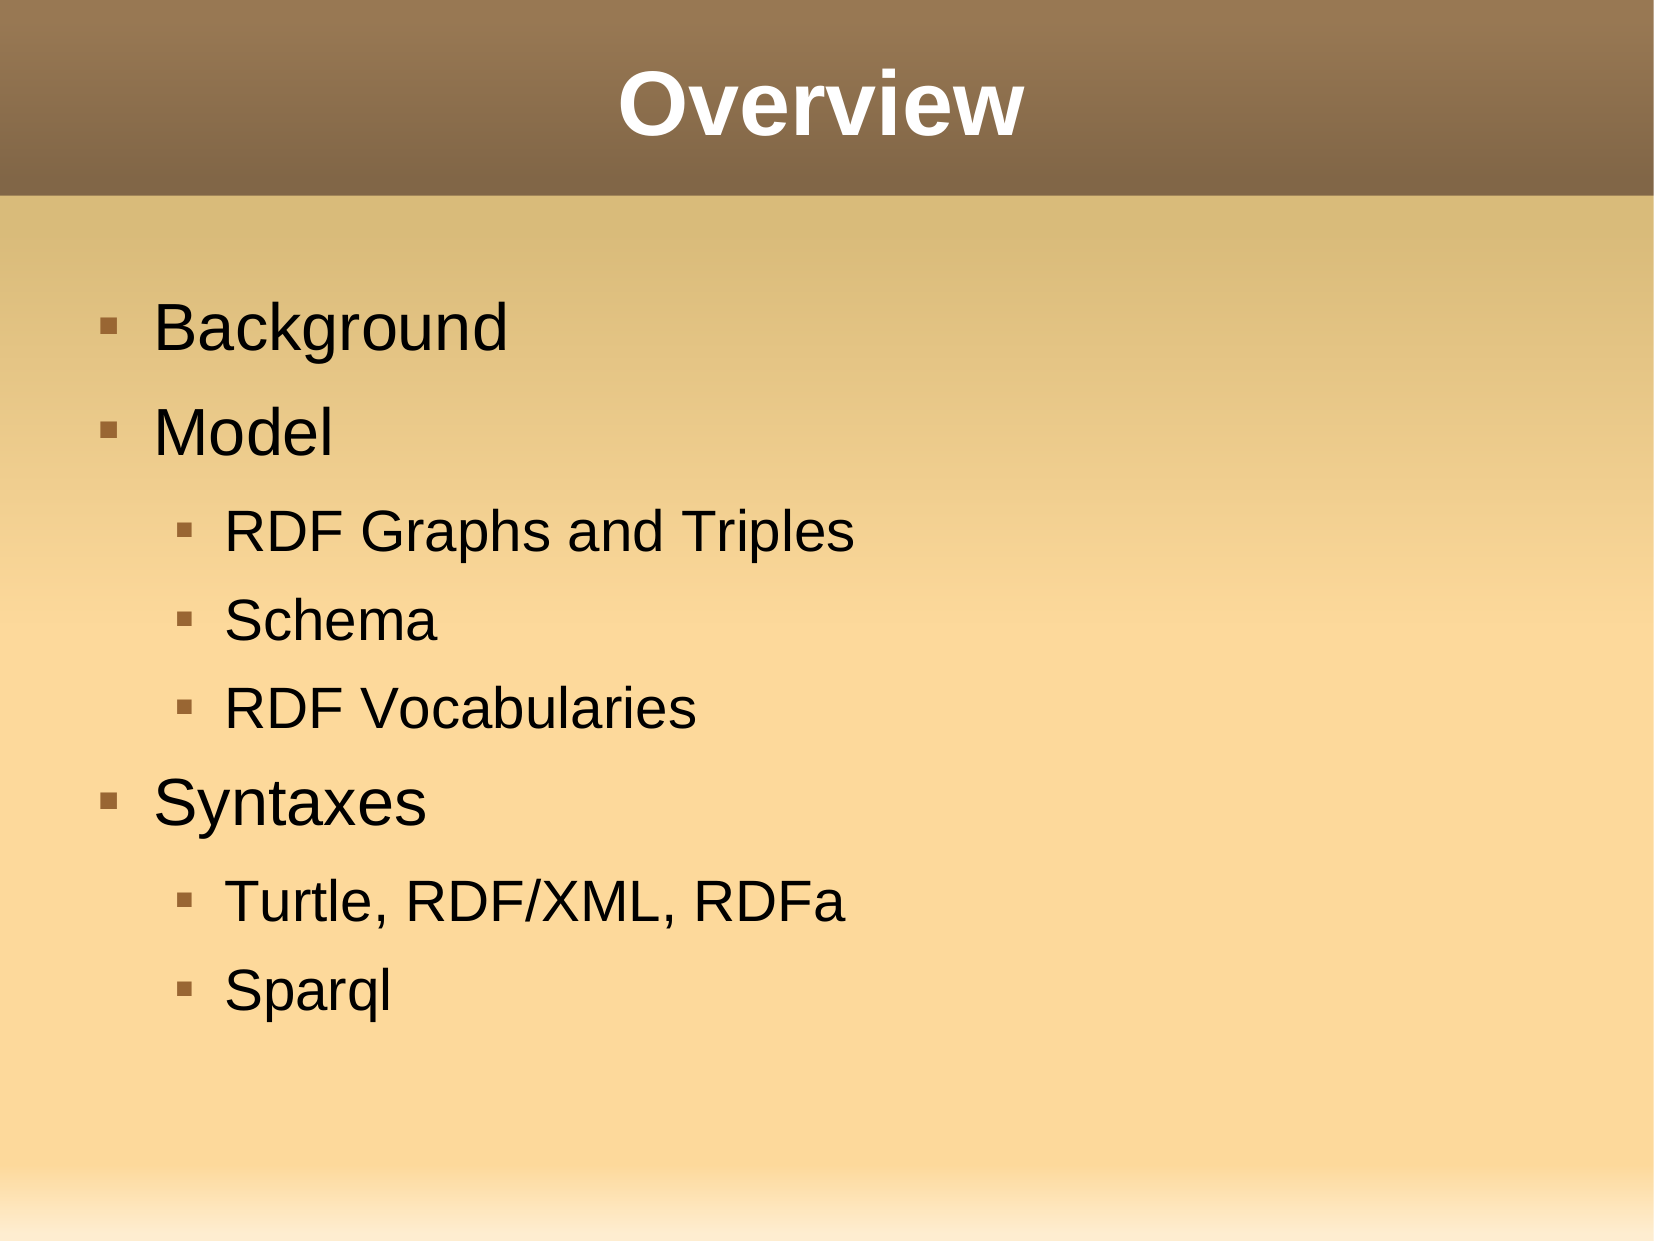

# Overview
Background
Model
RDF Graphs and Triples
Schema
RDF Vocabularies
Syntaxes
Turtle, RDF/XML, RDFa
Sparql